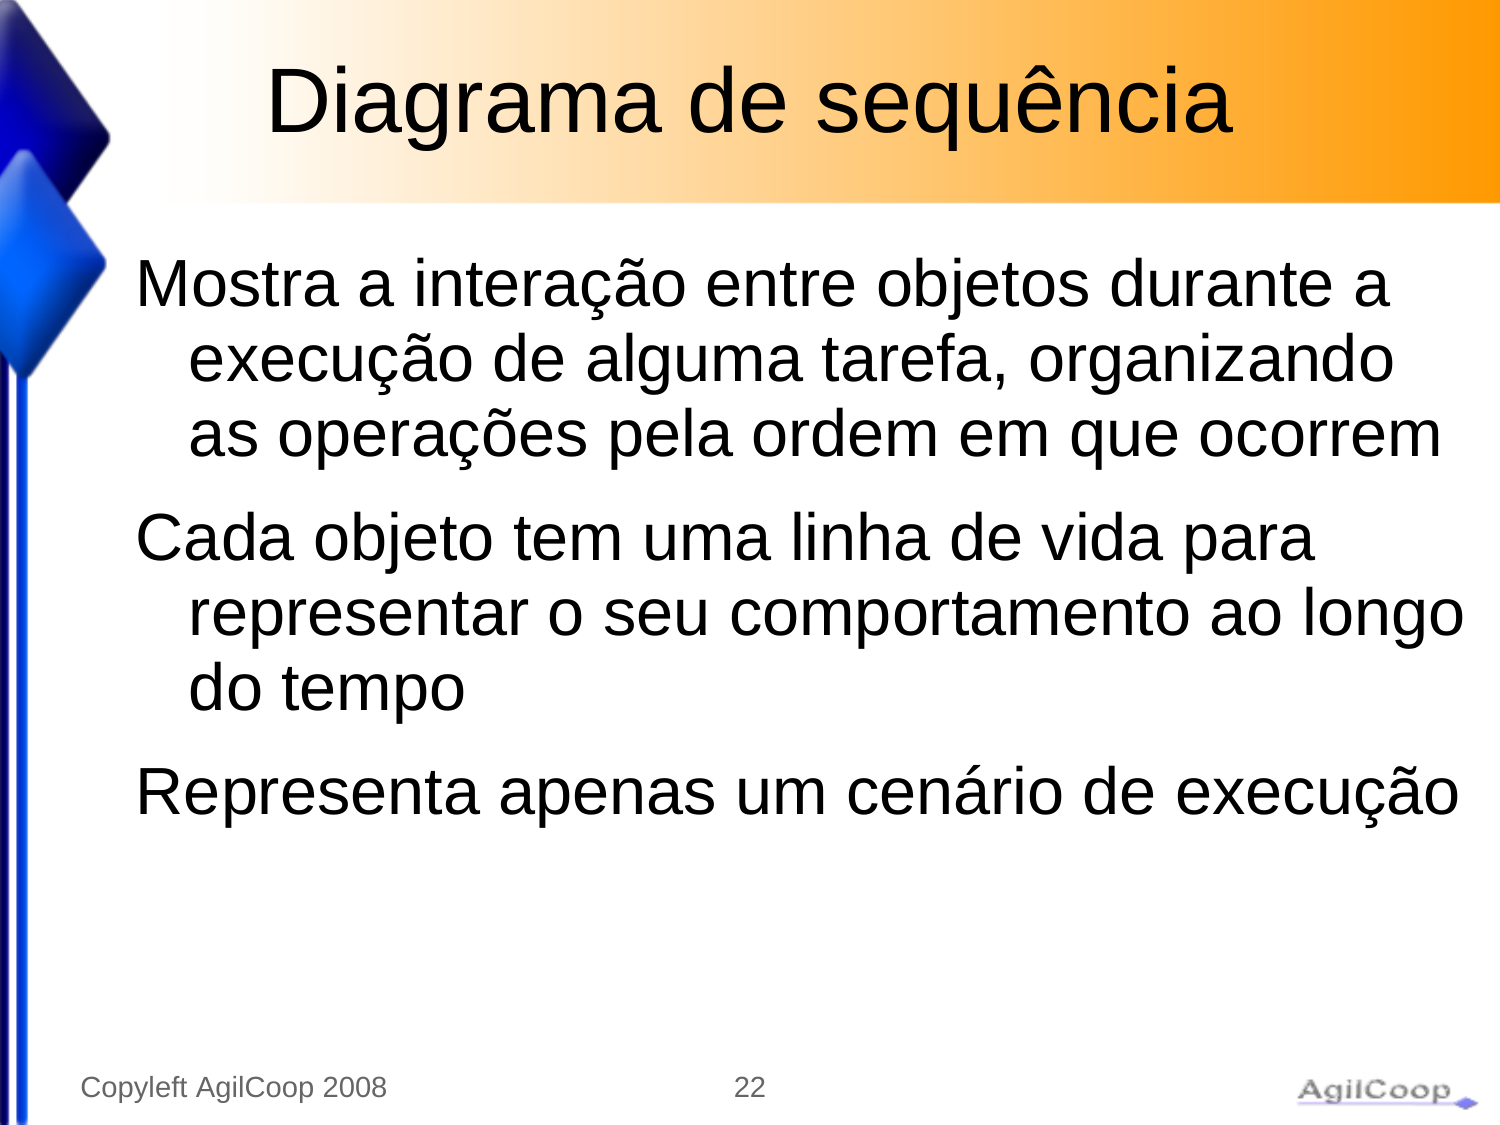

# Diagrama de sequência
Mostra a interação entre objetos durante a execução de alguma tarefa, organizando as operações pela ordem em que ocorrem
Cada objeto tem uma linha de vida para representar o seu comportamento ao longo do tempo
Representa apenas um cenário de execução
Copyleft AgilCoop 2008
22